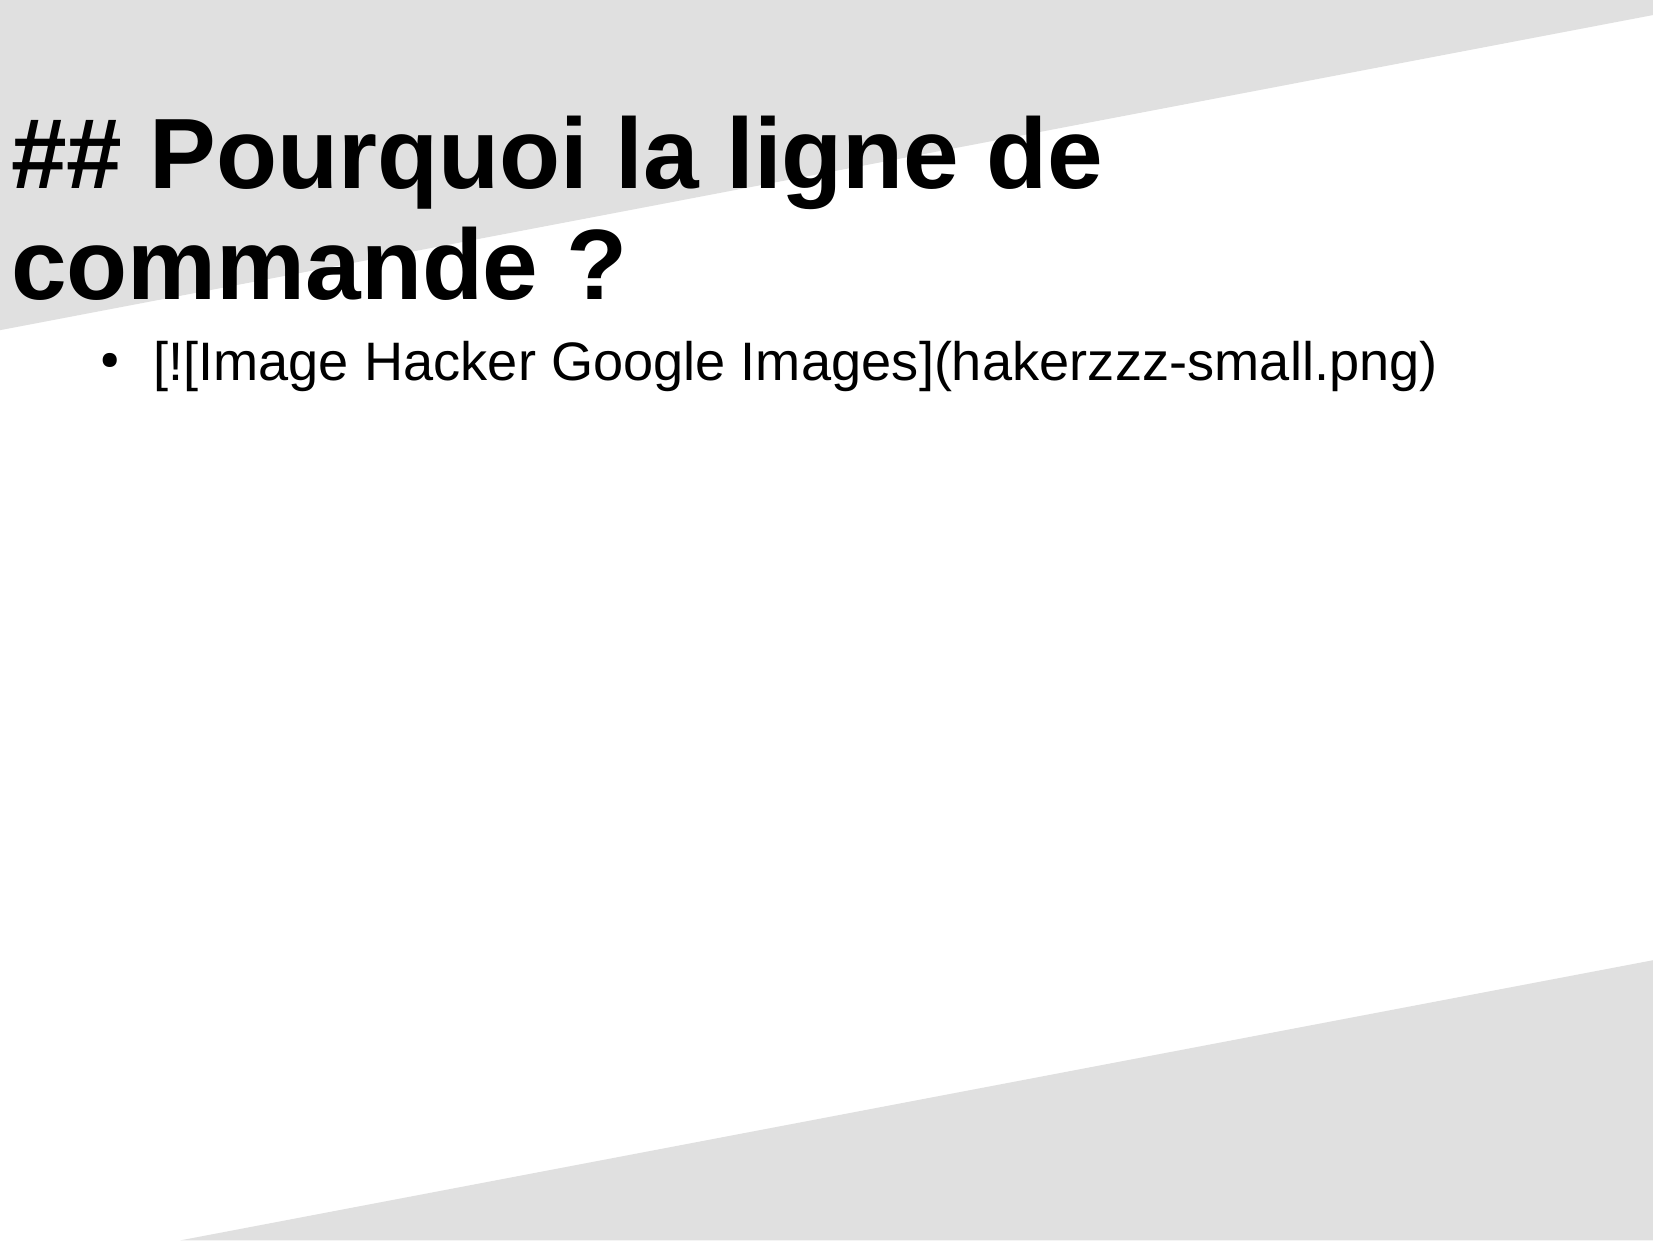

# ## Pourquoi la ligne de commande ?
[